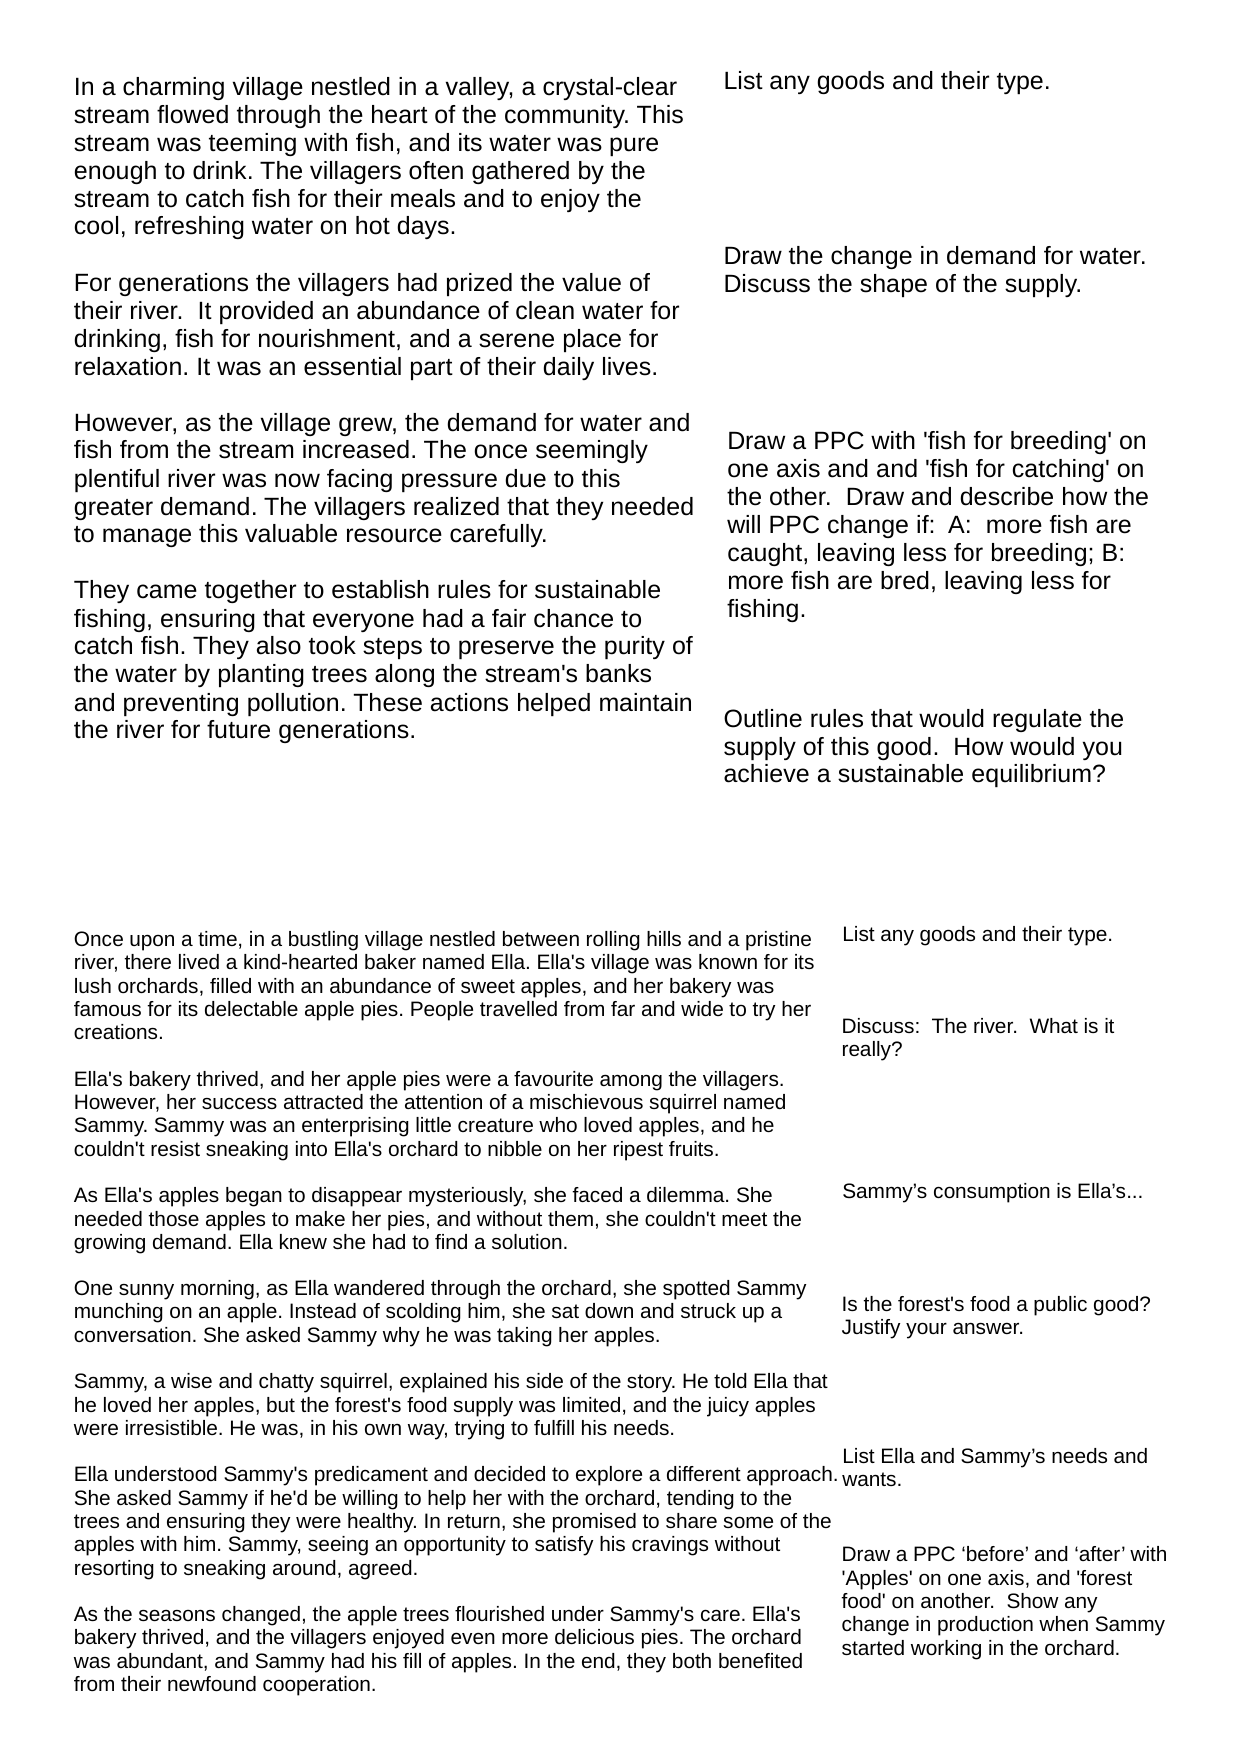

List any goods and their type.
In a charming village nestled in a valley, a crystal-clear stream flowed through the heart of the community. This stream was teeming with fish, and its water was pure enough to drink. The villagers often gathered by the stream to catch fish for their meals and to enjoy the cool, refreshing water on hot days.
For generations the villagers had prized the value of their river. It provided an abundance of clean water for drinking, fish for nourishment, and a serene place for relaxation. It was an essential part of their daily lives.
However, as the village grew, the demand for water and fish from the stream increased. The once seemingly plentiful river was now facing pressure due to this greater demand. The villagers realized that they needed to manage this valuable resource carefully.
They came together to establish rules for sustainable fishing, ensuring that everyone had a fair chance to catch fish. They also took steps to preserve the purity of the water by planting trees along the stream's banks and preventing pollution. These actions helped maintain the river for future generations.
Draw the change in demand for water.
Discuss the shape of the supply.
Draw a PPC with 'fish for breeding' on one axis and and 'fish for catching' on the other. Draw and describe how the will PPC change if: A: more fish are caught, leaving less for breeding; B: more fish are bred, leaving less for fishing.
Outline rules that would regulate the supply of this good. How would you achieve a sustainable equilibrium?
List any goods and their type.
Once upon a time, in a bustling village nestled between rolling hills and a pristine river, there lived a kind-hearted baker named Ella. Ella's village was known for its lush orchards, filled with an abundance of sweet apples, and her bakery was famous for its delectable apple pies. People travelled from far and wide to try her creations.
Ella's bakery thrived, and her apple pies were a favourite among the villagers. However, her success attracted the attention of a mischievous squirrel named Sammy. Sammy was an enterprising little creature who loved apples, and he couldn't resist sneaking into Ella's orchard to nibble on her ripest fruits.
As Ella's apples began to disappear mysteriously, she faced a dilemma. She needed those apples to make her pies, and without them, she couldn't meet the growing demand. Ella knew she had to find a solution.
One sunny morning, as Ella wandered through the orchard, she spotted Sammy munching on an apple. Instead of scolding him, she sat down and struck up a conversation. She asked Sammy why he was taking her apples.
Sammy, a wise and chatty squirrel, explained his side of the story. He told Ella that he loved her apples, but the forest's food supply was limited, and the juicy apples were irresistible. He was, in his own way, trying to fulfill his needs.
Ella understood Sammy's predicament and decided to explore a different approach. She asked Sammy if he'd be willing to help her with the orchard, tending to the trees and ensuring they were healthy. In return, she promised to share some of the apples with him. Sammy, seeing an opportunity to satisfy his cravings without resorting to sneaking around, agreed.
As the seasons changed, the apple trees flourished under Sammy's care. Ella's bakery thrived, and the villagers enjoyed even more delicious pies. The orchard was abundant, and Sammy had his fill of apples. In the end, they both benefited from their newfound cooperation.
Discuss: The river. What is it really?
Sammy’s consumption is Ella’s...
Is the forest's food a public good? Justify your answer.
List Ella and Sammy’s needs and wants.
Draw a PPC ‘before’ and ‘after’ with 'Apples' on one axis, and 'forest food' on another. Show any change in production when Sammy started working in the orchard.